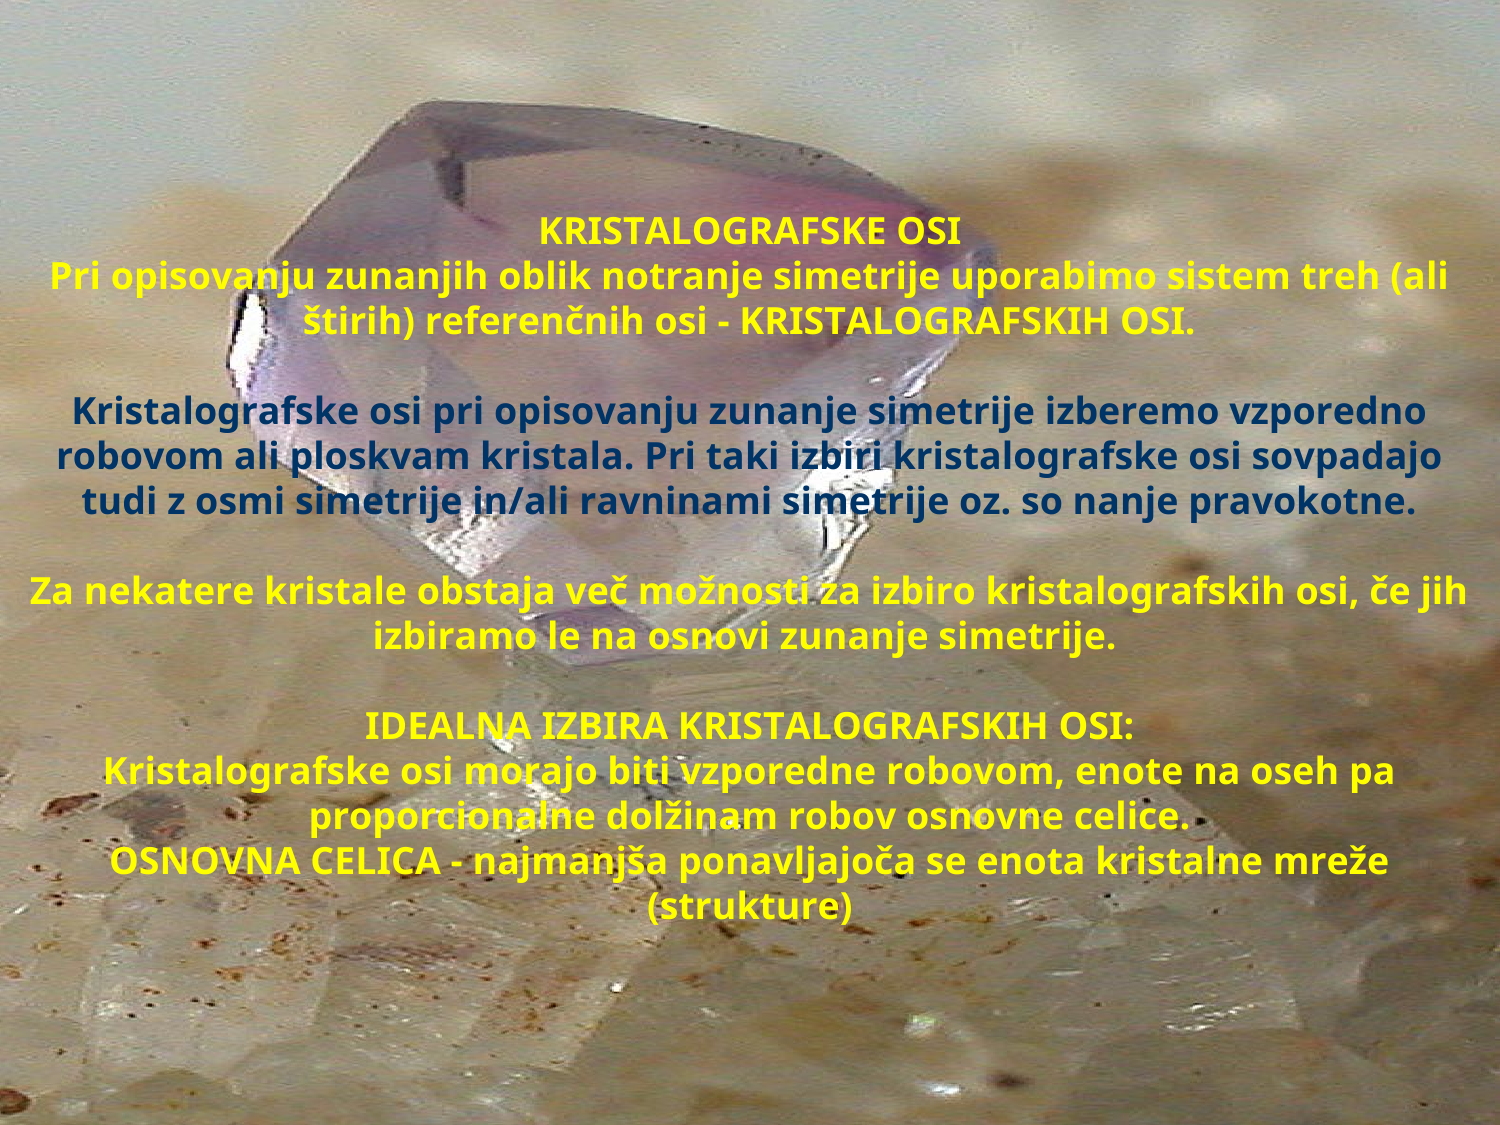

KRISTALOGRAFSKE OSI
Pri opisovanju zunanjih oblik notranje simetrije uporabimo sistem treh (ali štirih) referenčnih osi - KRISTALOGRAFSKIH OSI.
Kristalografske osi pri opisovanju zunanje simetrije izberemo vzporedno robovom ali ploskvam kristala. Pri taki izbiri kristalografske osi sovpadajo tudi z osmi simetrije in/ali ravninami simetrije oz. so nanje pravokotne.
Za nekatere kristale obstaja več možnosti za izbiro kristalografskih osi, če jih izbiramo le na osnovi zunanje simetrije.
IDEALNA IZBIRA KRISTALOGRAFSKIH OSI:
Kristalografske osi morajo biti vzporedne robovom, enote na oseh pa proporcionalne dolžinam robov osnovne celice.
OSNOVNA CELICA - najmanjša ponavljajoča se enota kristalne mreže (strukture)